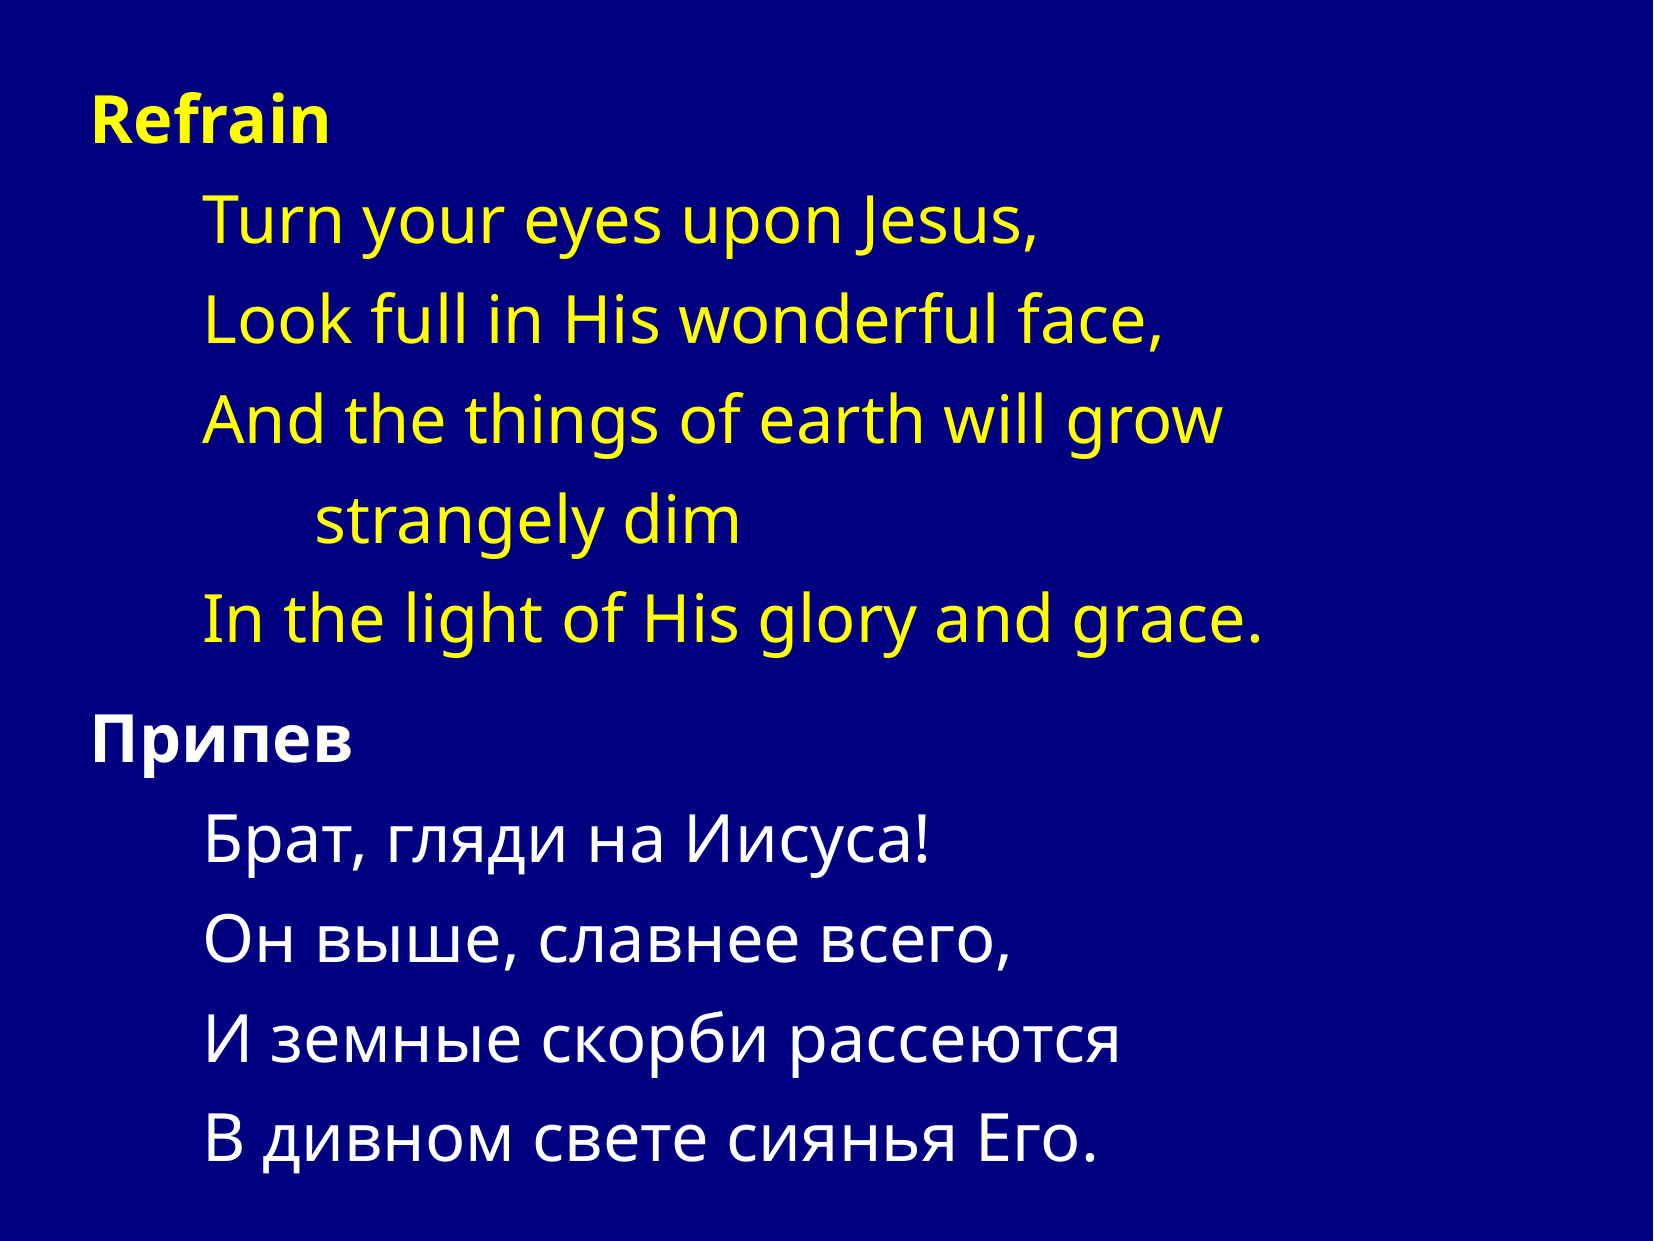

Refrain
	Turn your eyes upon Jesus,
	Look full in His wonderful face,
	And the things of earth will grow
		strangely dim
	In the light of His glory and grace.
Припев
	Брат, гляди на Иисуса!
	Он выше, славнее всего,
	И земные скорби рассеются
	В дивном свете сиянья Его.